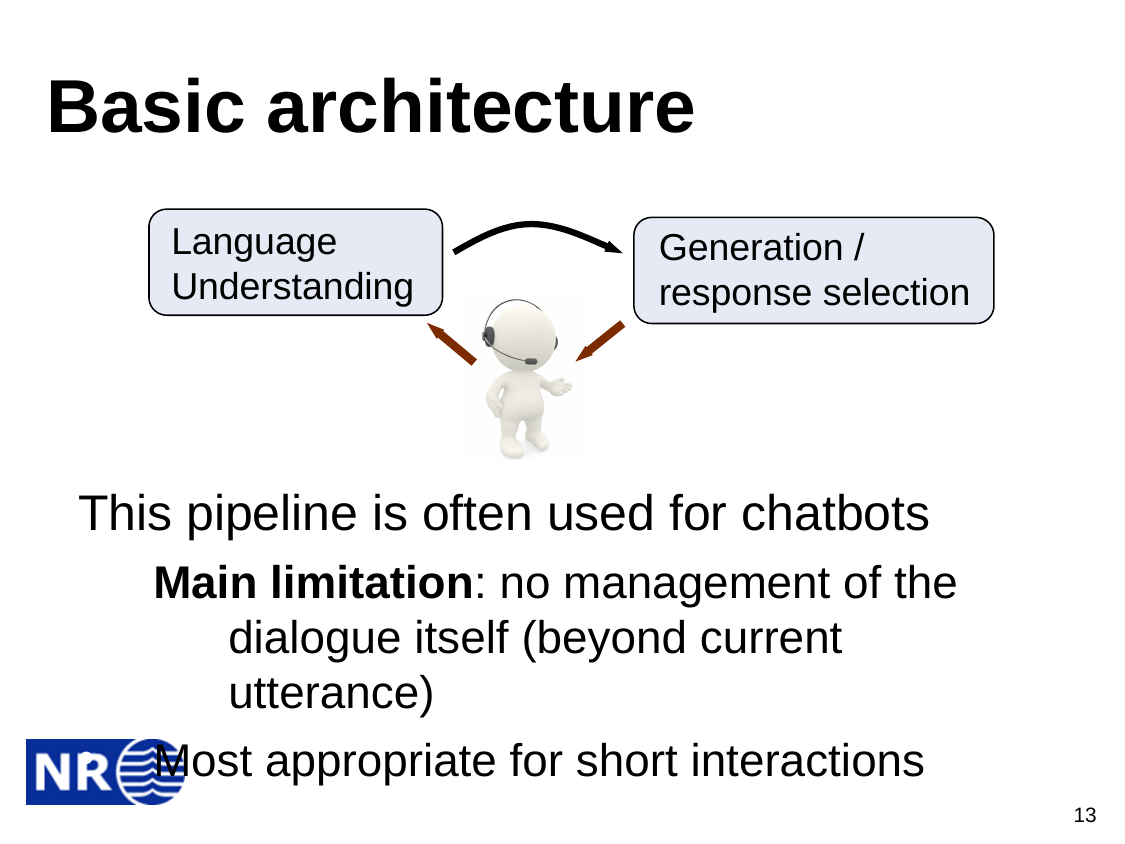

# Basic architecture
Language
Understanding
Generation / response selection
This pipeline is often used for chatbots
Main limitation: no management of the dialogue itself (beyond current utterance)
Most appropriate for short interactions
11